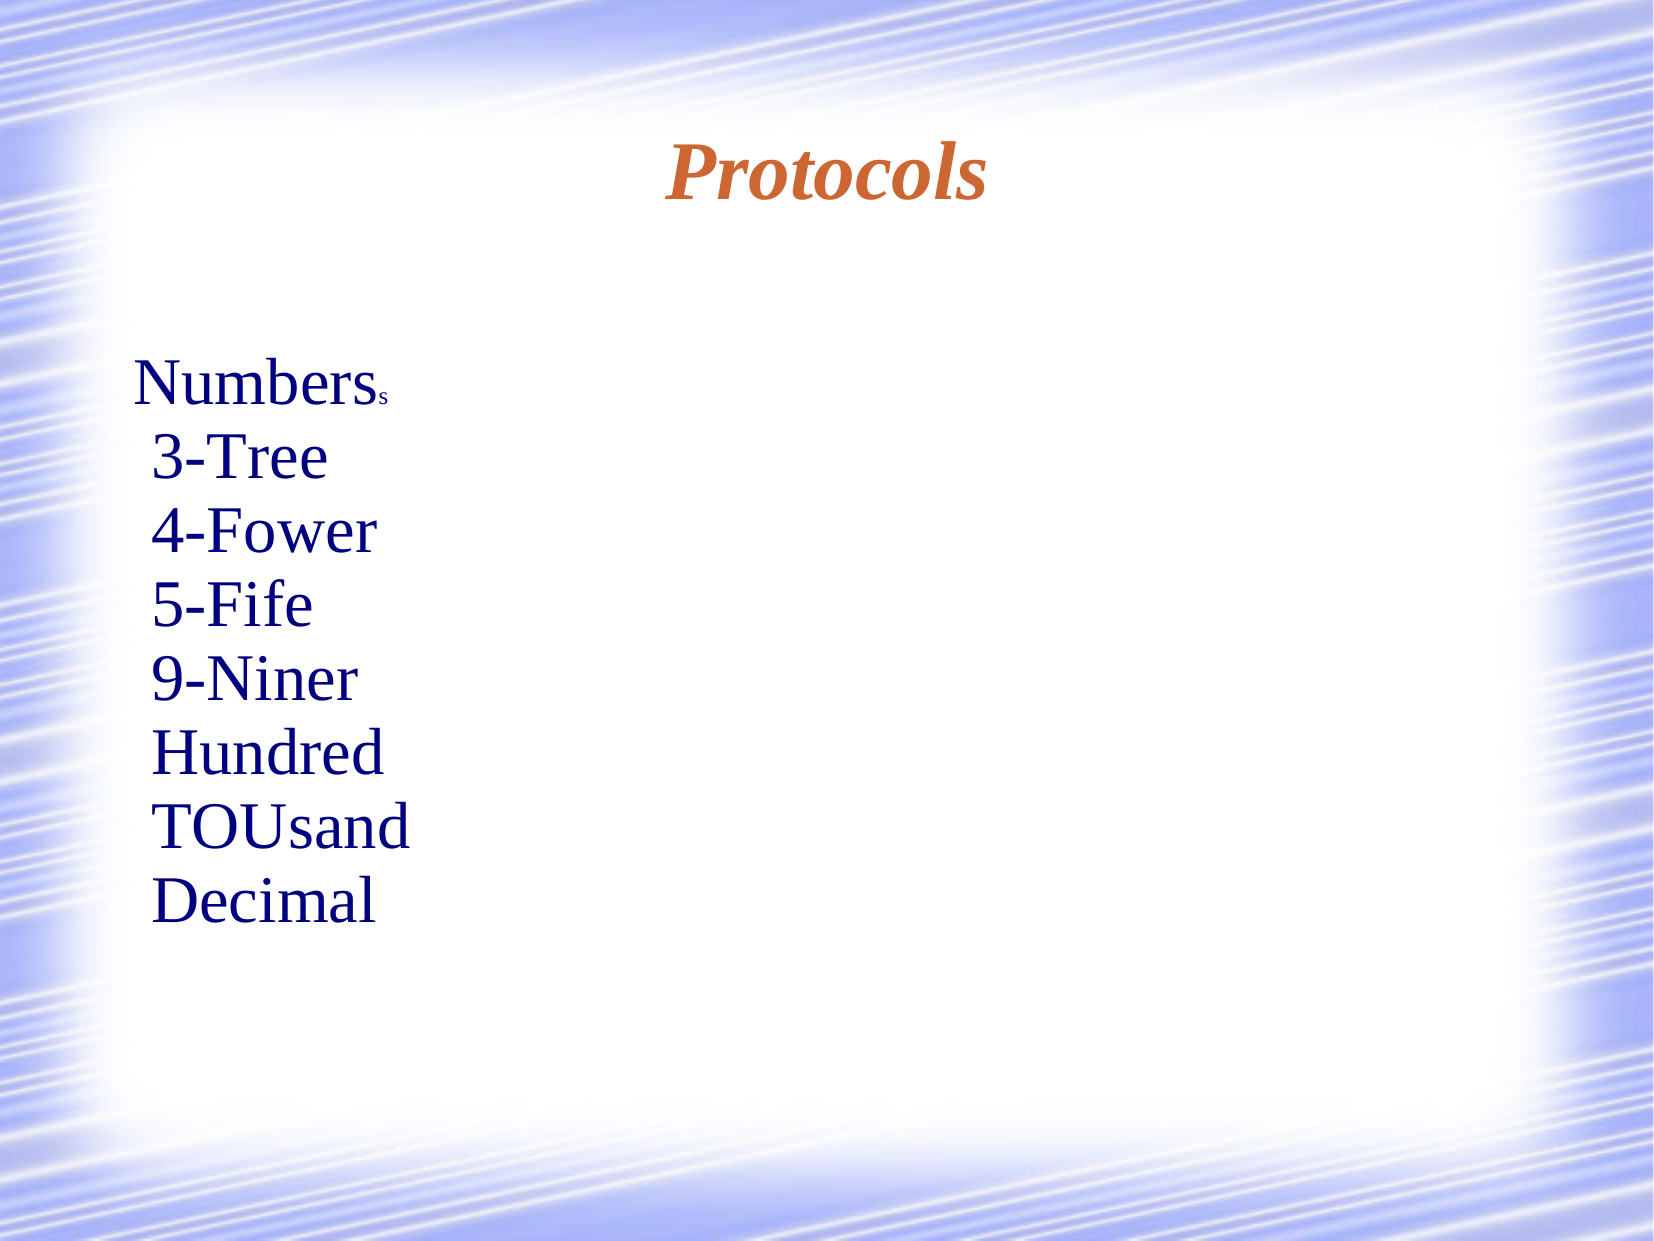

# Protocols
Numberss
3-Tree
4-Fower
5-Fife
9-Niner
Hundred
TOUsand
Decimal